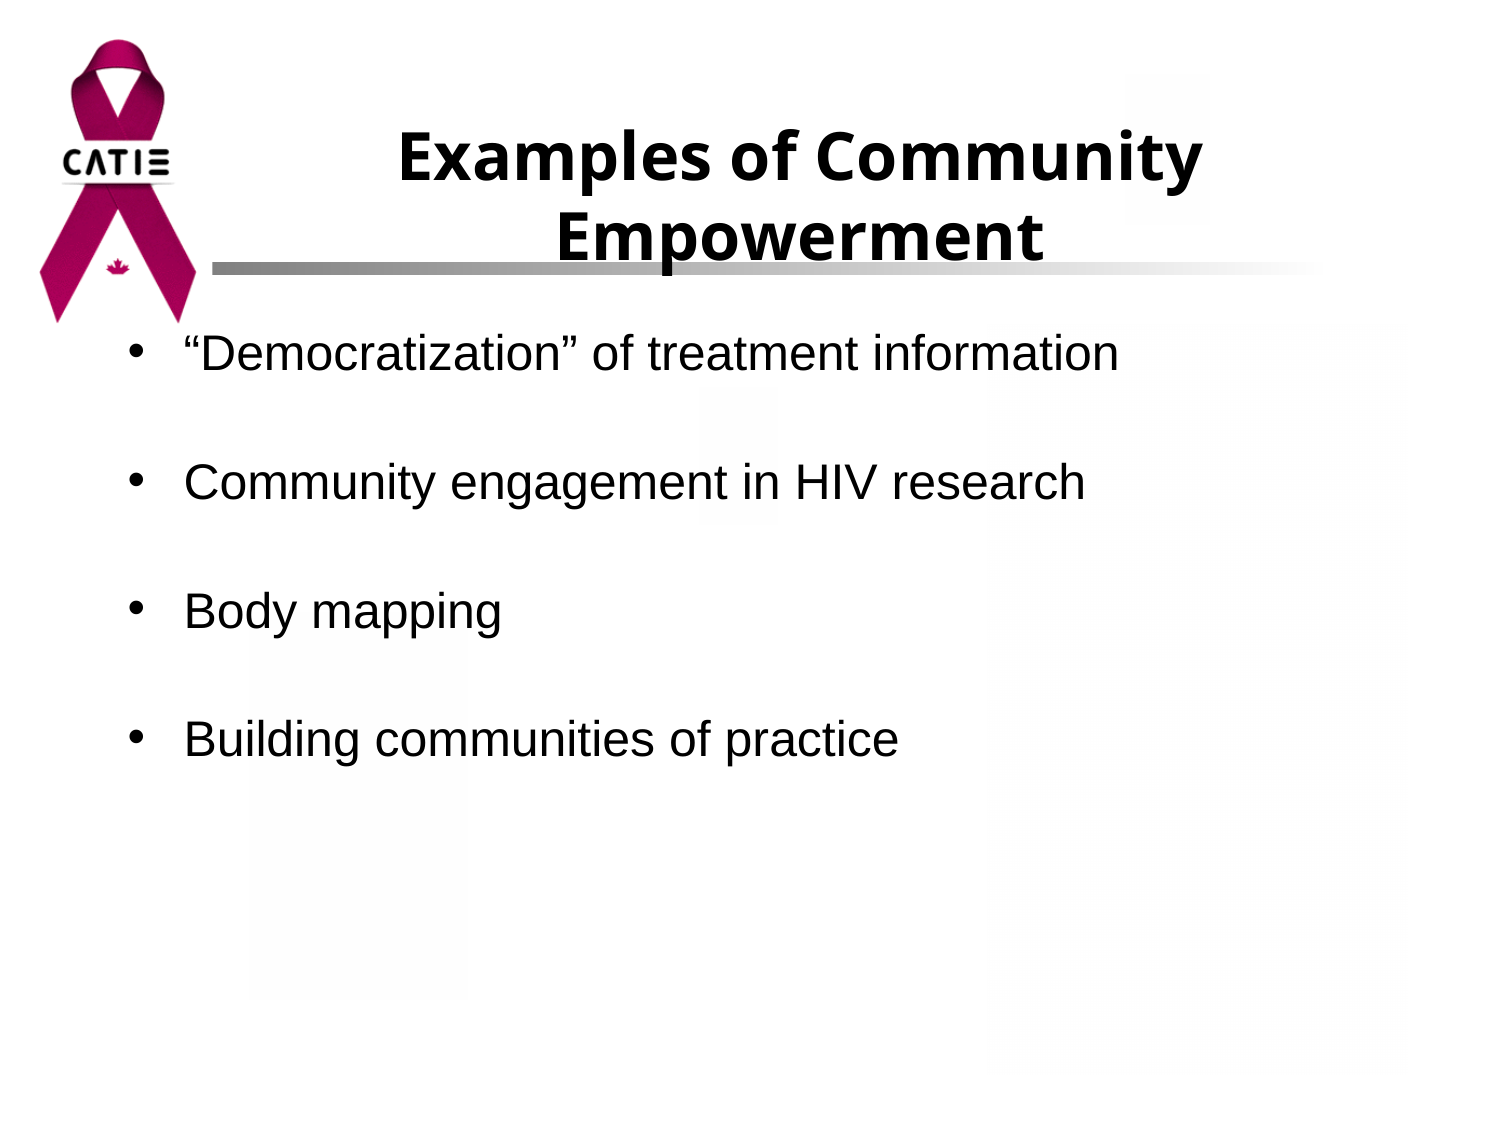

# Examples of Community Empowerment
“Democratization” of treatment information
Community engagement in HIV research
Body mapping
Building communities of practice